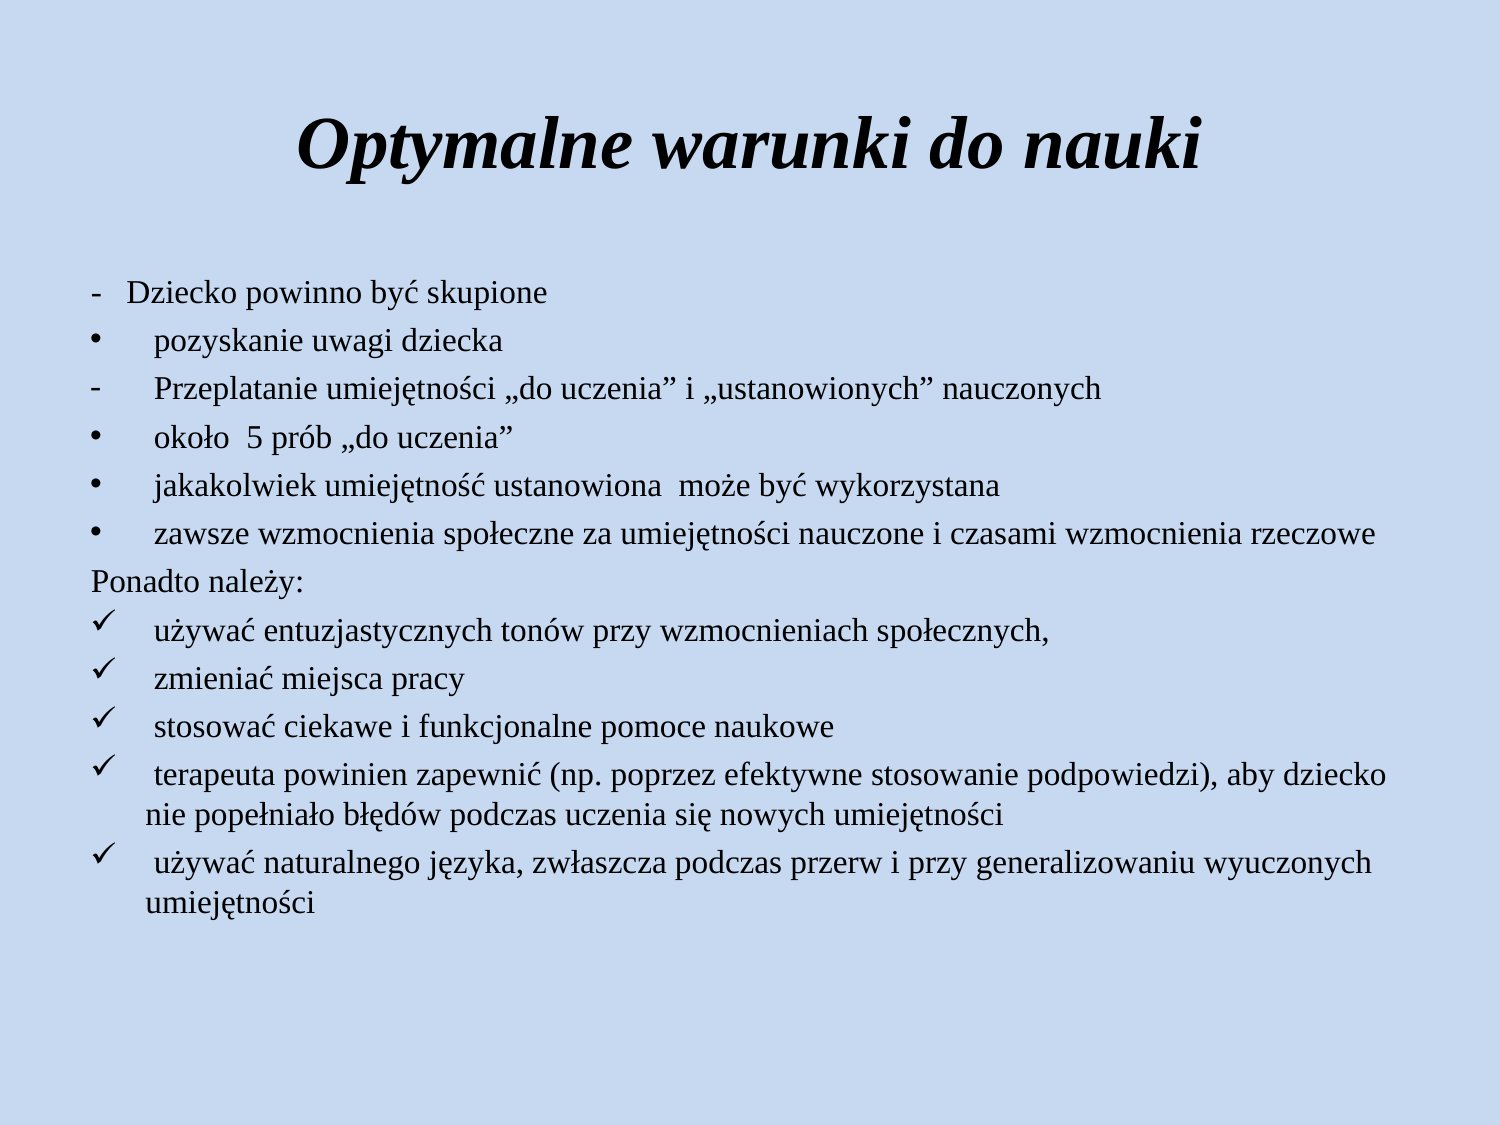

Optymalne warunki do nauki
- Dziecko powinno być skupione
 pozyskanie uwagi dziecka
 Przeplatanie umiejętności „do uczenia” i „ustanowionych” nauczonych
 około 5 prób „do uczenia”
 jakakolwiek umiejętność ustanowiona może być wykorzystana
 zawsze wzmocnienia społeczne za umiejętności nauczone i czasami wzmocnienia rzeczowe
Ponadto należy:
 używać entuzjastycznych tonów przy wzmocnieniach społecznych,
 zmieniać miejsca pracy
 stosować ciekawe i funkcjonalne pomoce naukowe
 terapeuta powinien zapewnić (np. poprzez efektywne stosowanie podpowiedzi), aby dziecko nie popełniało błędów podczas uczenia się nowych umiejętności
 używać naturalnego języka, zwłaszcza podczas przerw i przy generalizowaniu wyuczonych umiejętności